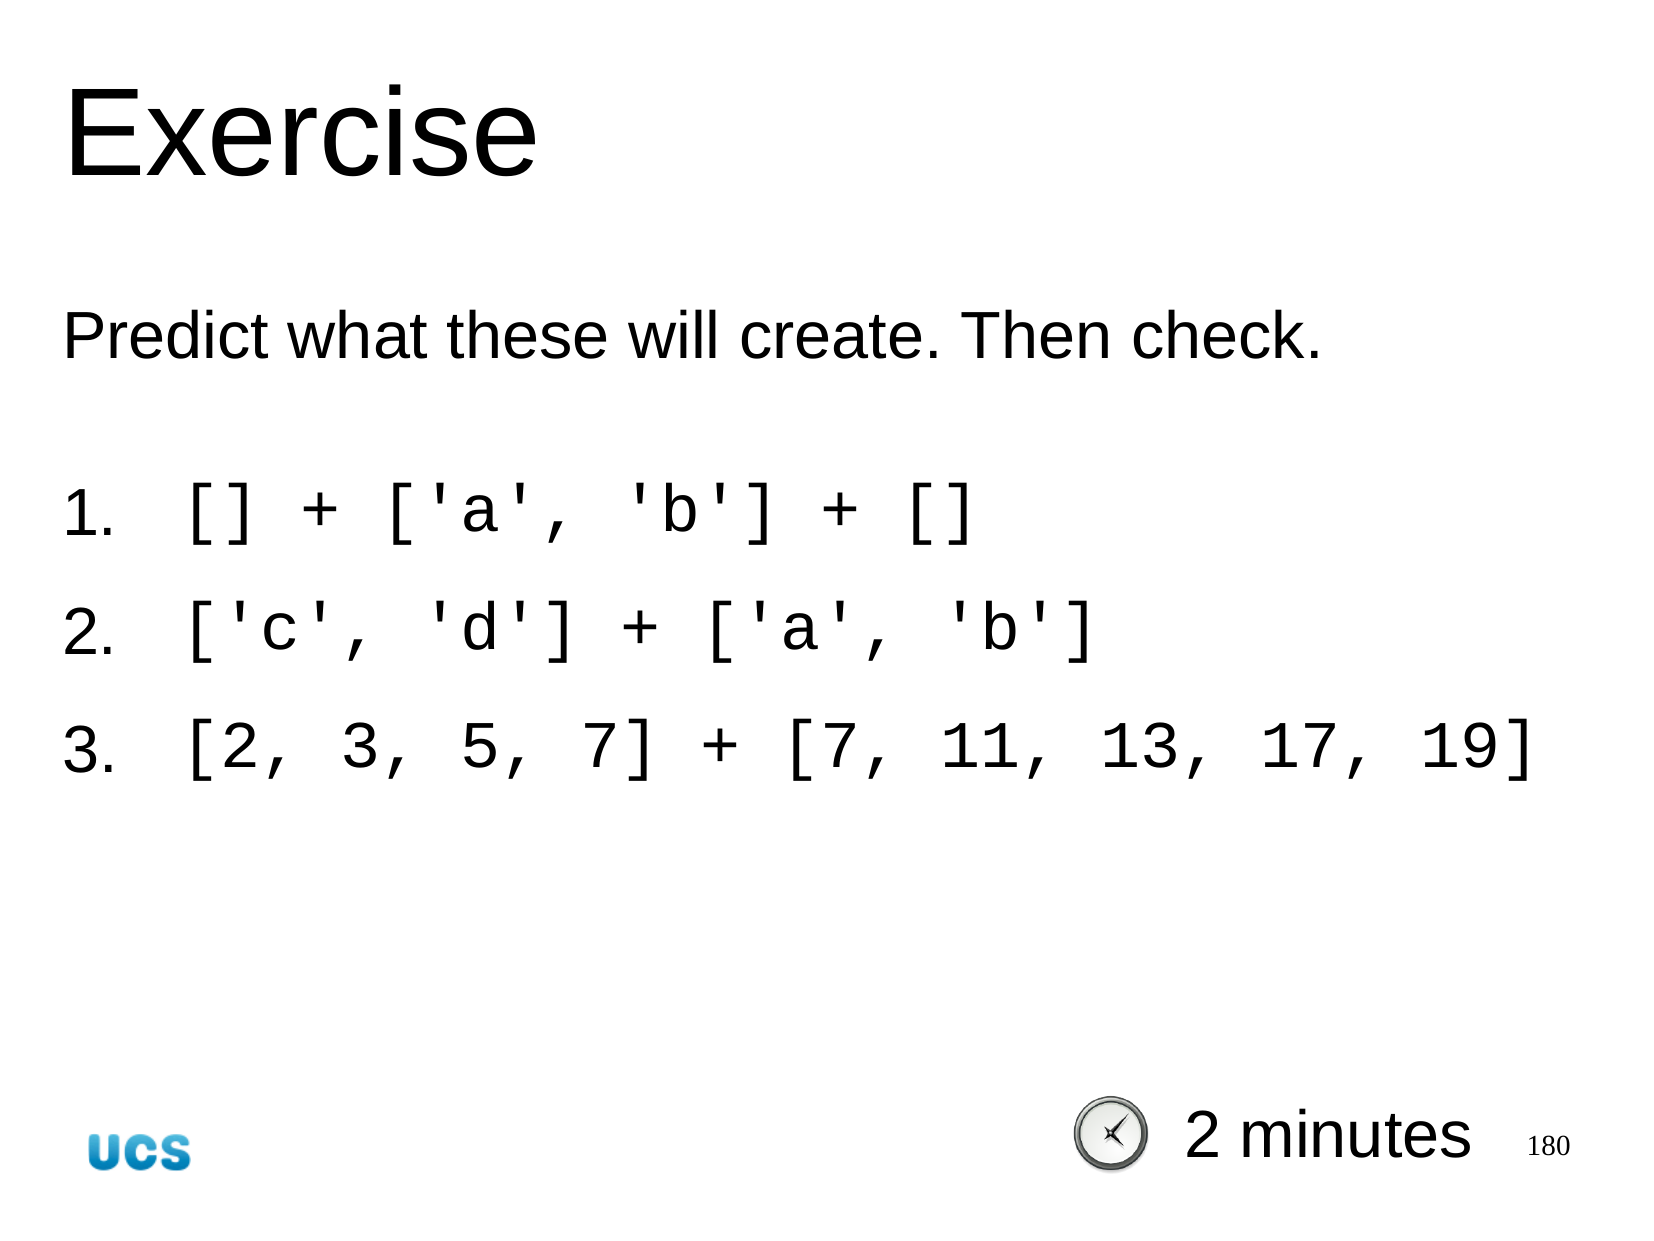

Exercise
Predict what these will create. Then check.
1.
[] + ['a', 'b'] + []
2.
['c', 'd'] + ['a', 'b']
3.
[2, 3, 5, 7] + [7, 11, 13, 17, 19]
2 minutes
180